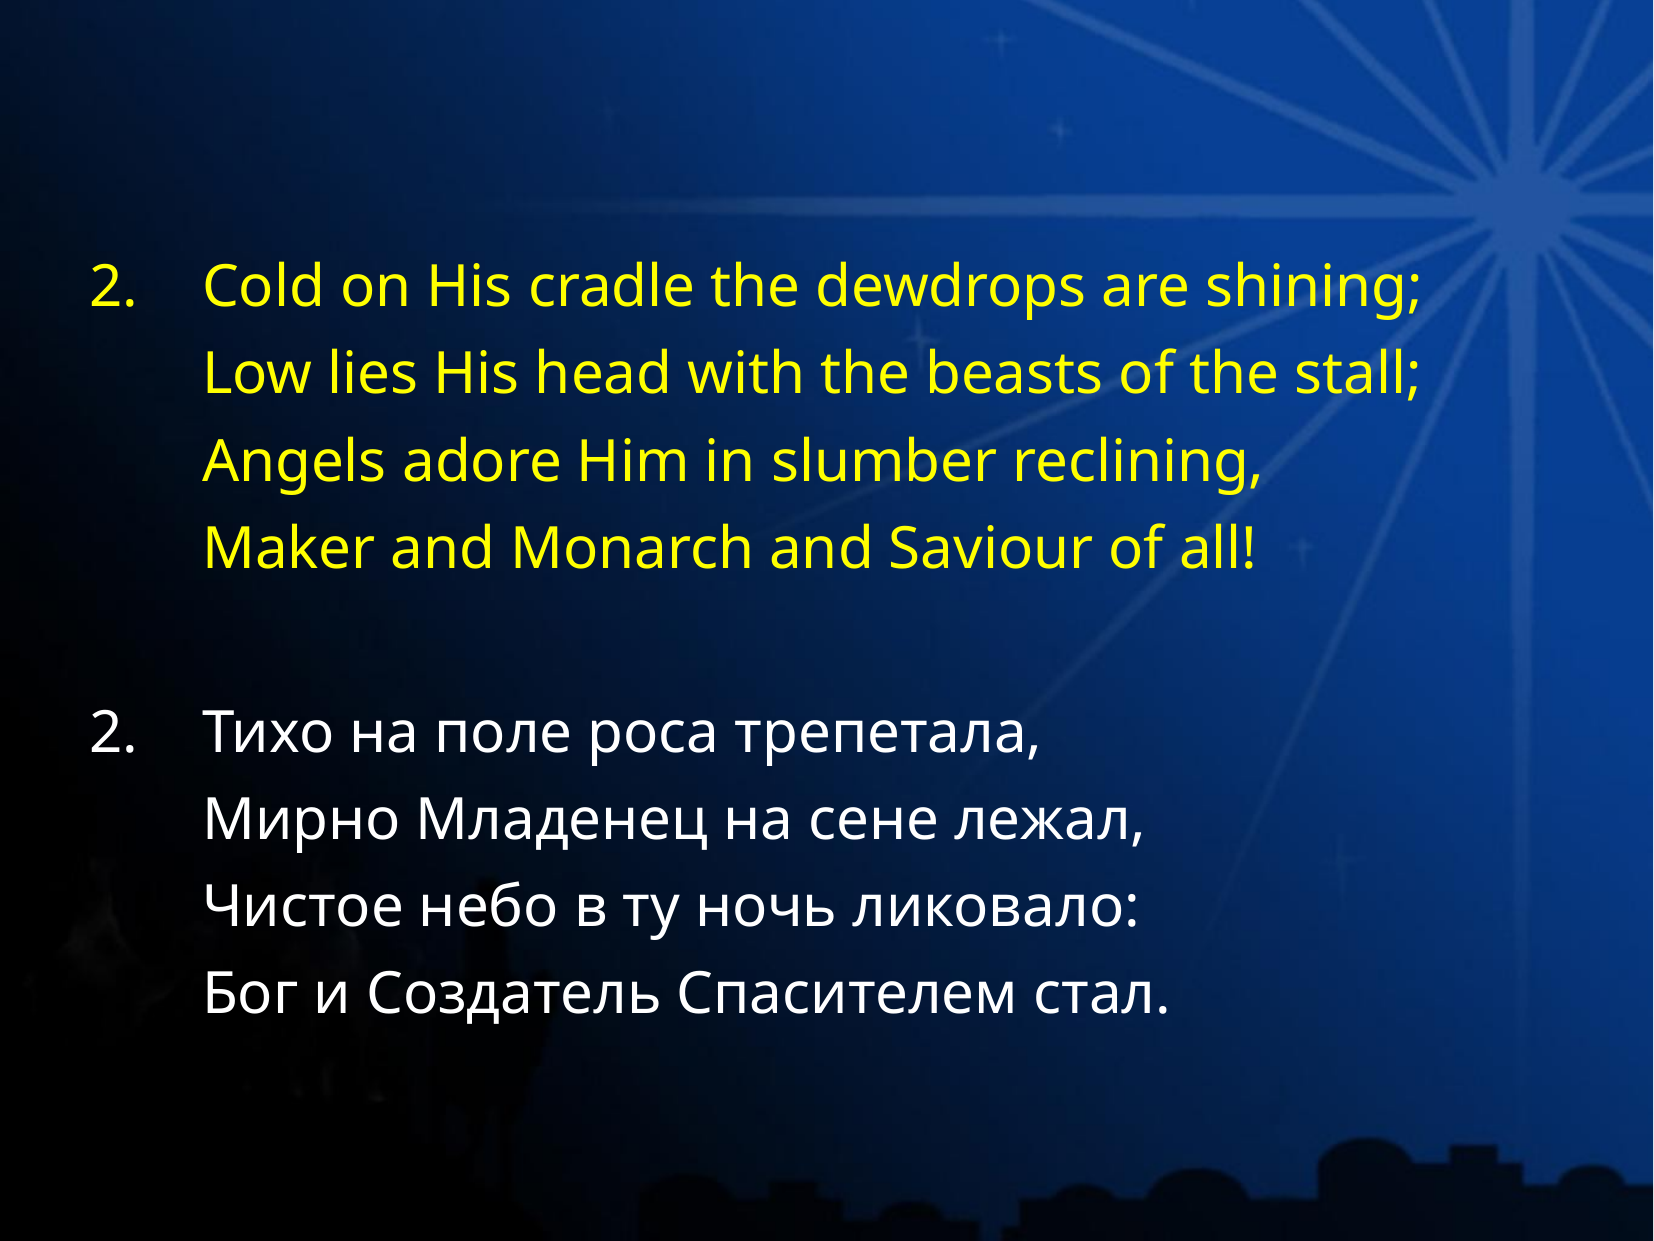

2.	Cold on His cradle the dewdrops are shining;
	Low lies His head with the beasts of the stall;
	Angels adore Him in slumber reclining,
	Maker and Monarch and Saviour of all!
2.	Тихо на поле роса трепетала,
	Мирно Младенец на сене лежал,
	Чистое небо в ту ночь ликовало:
	Бог и Создатель Спасителем стал.